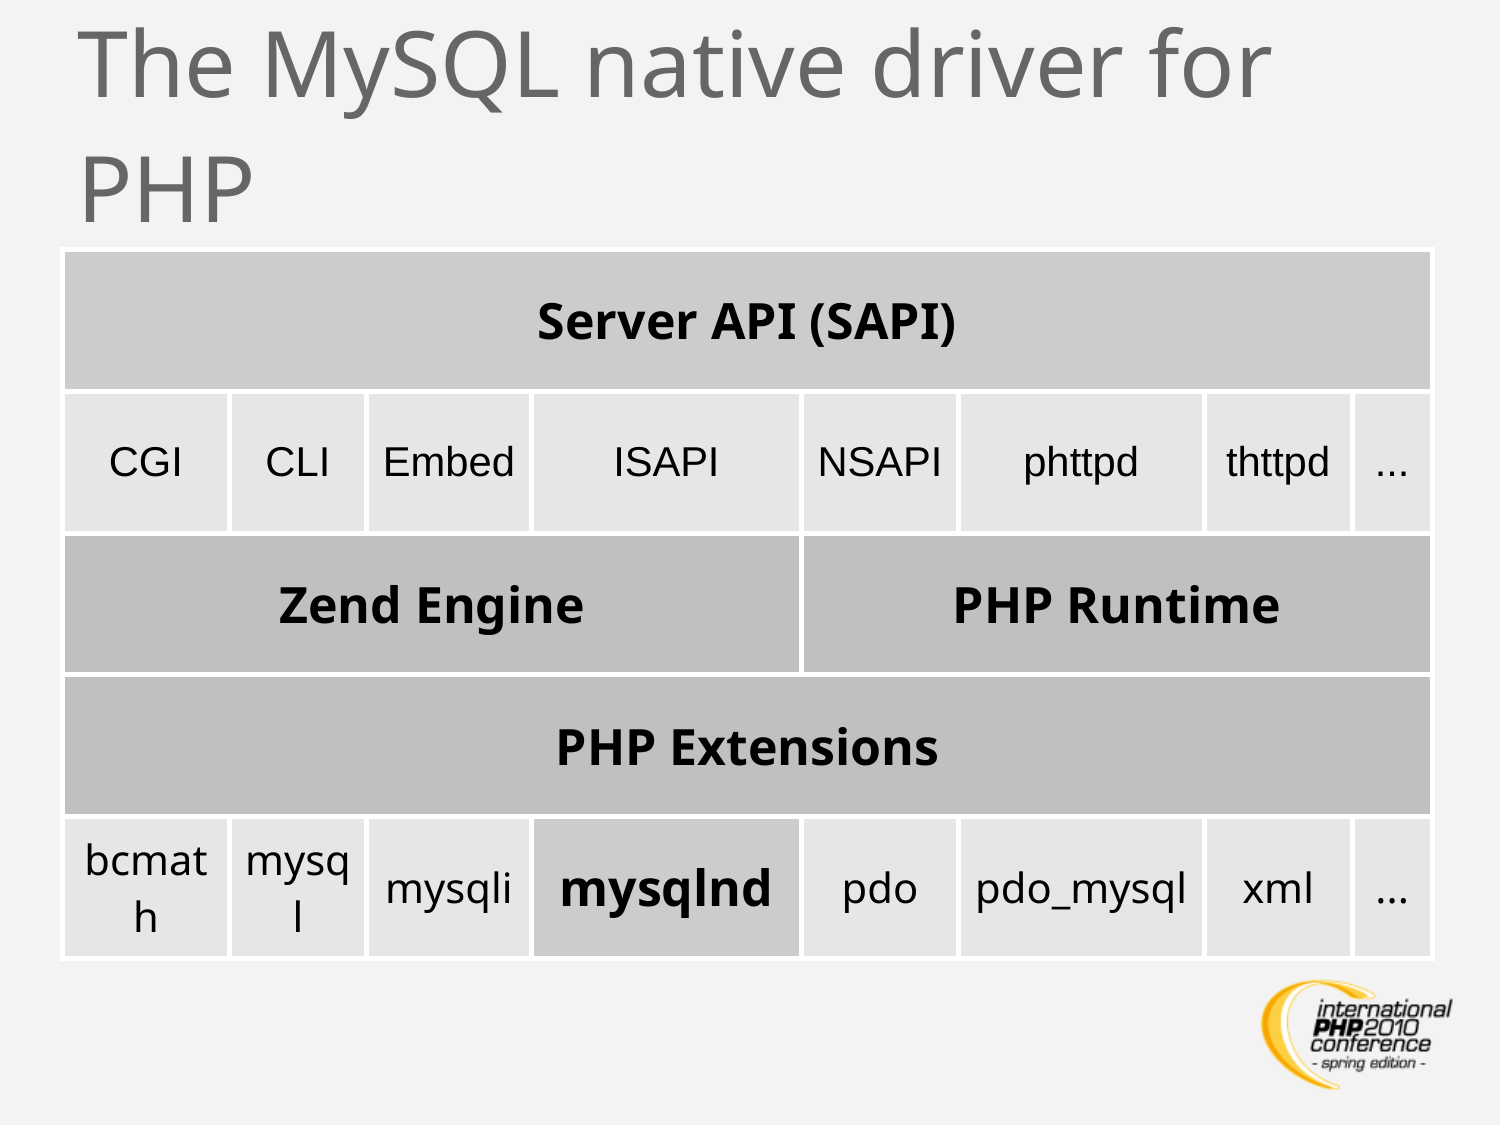

# The MySQL native driver for PHP
| Server API (SAPI) | | | | | | | |
| --- | --- | --- | --- | --- | --- | --- | --- |
| CGI | CLI | Embed | ISAPI | NSAPI | phttpd | thttpd | ... |
| Zend Engine | | | | PHP Runtime | | | |
| PHP Extensions | | | | | | | |
| bcmath | mysql | mysqli | mysqlnd | pdo | pdo\_mysql | xml | ... |